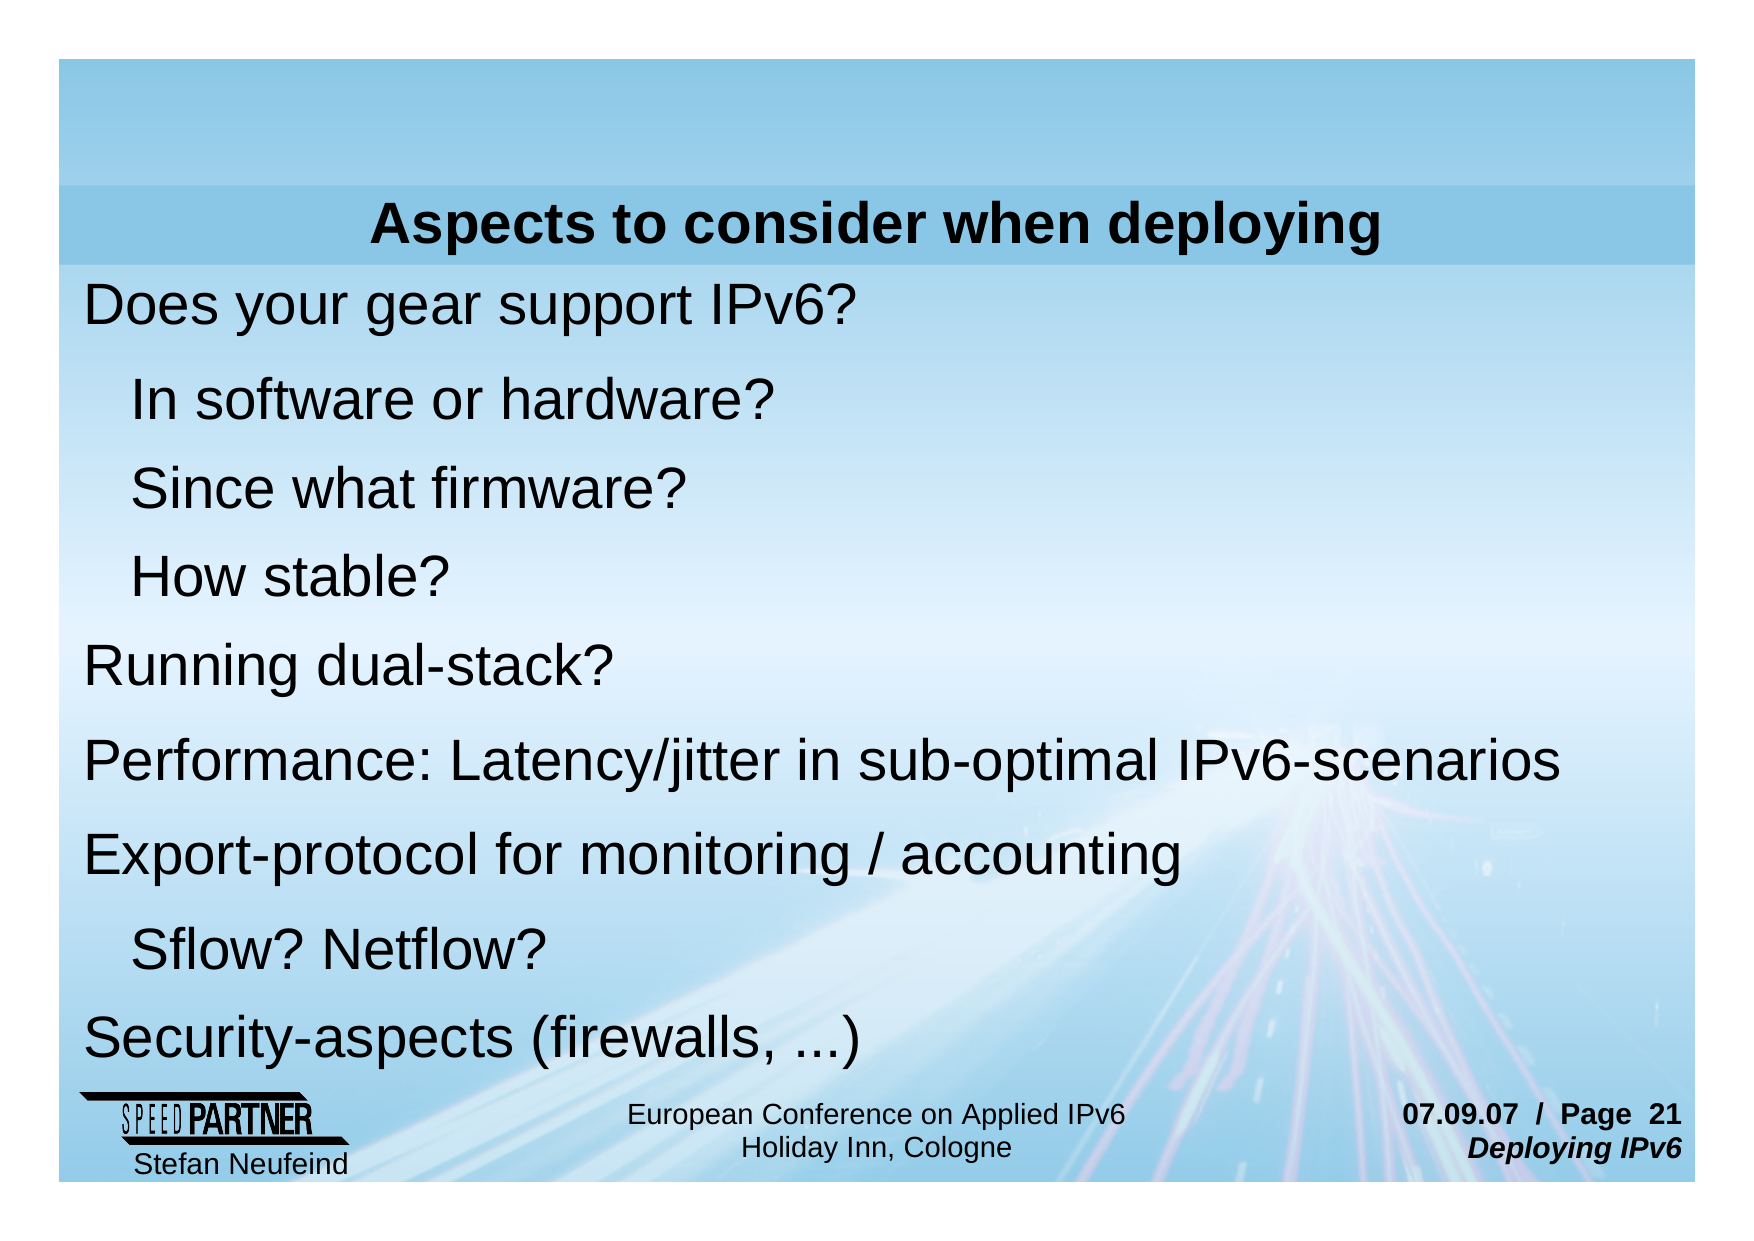

# Aspects to consider when deploying
Does your gear support IPv6?
In software or hardware?
Since what firmware?
How stable?
Running dual-stack?
Performance: Latency/jitter in sub-optimal IPv6-scenarios
Export-protocol for monitoring / accounting
Sflow? Netflow?
Security-aspects (firewalls, ...)